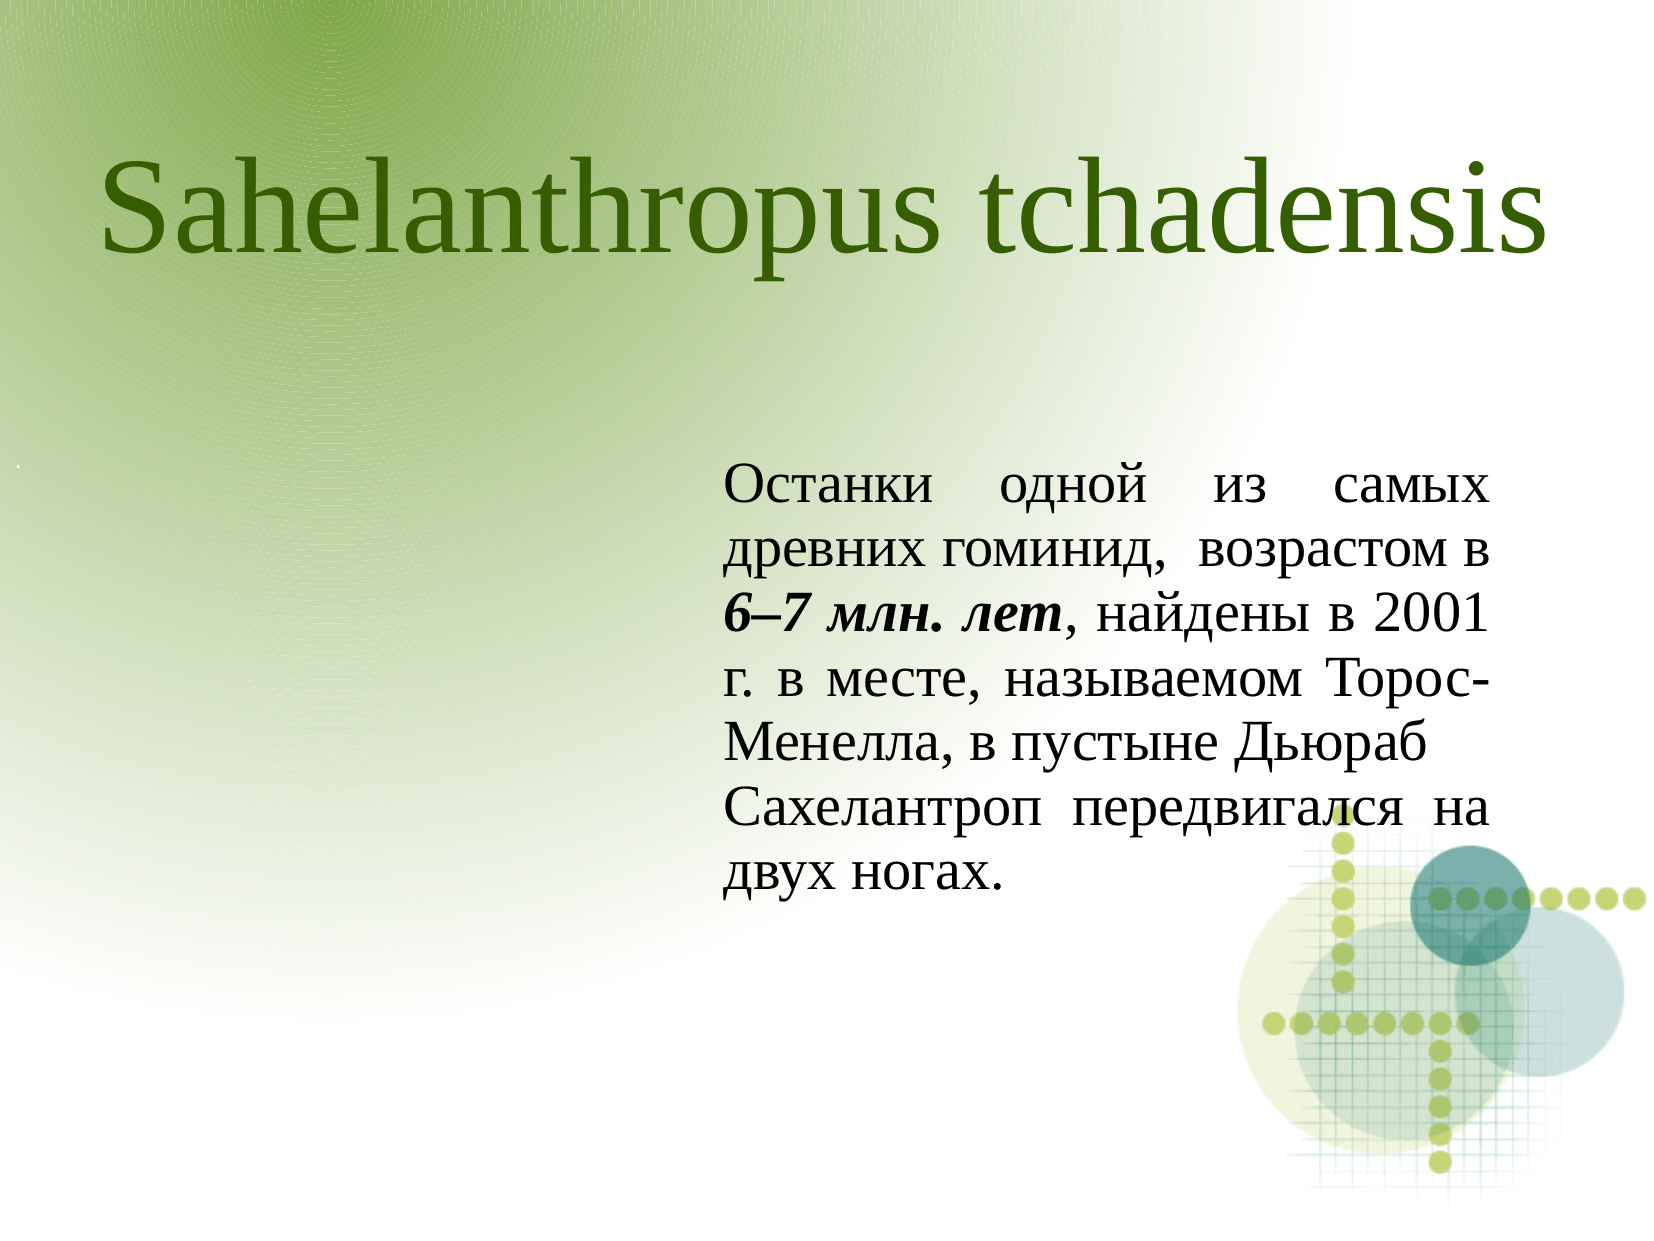

# Sahelanthropus tchadensis
.
Останки одной из самых древних гоминид, возрастом в 6–7 млн. лет, найдены в 2001 г. в месте, называемом Торос-Менелла, в пустыне Дьюраб
Сахелантроп передвигался на двух ногах.